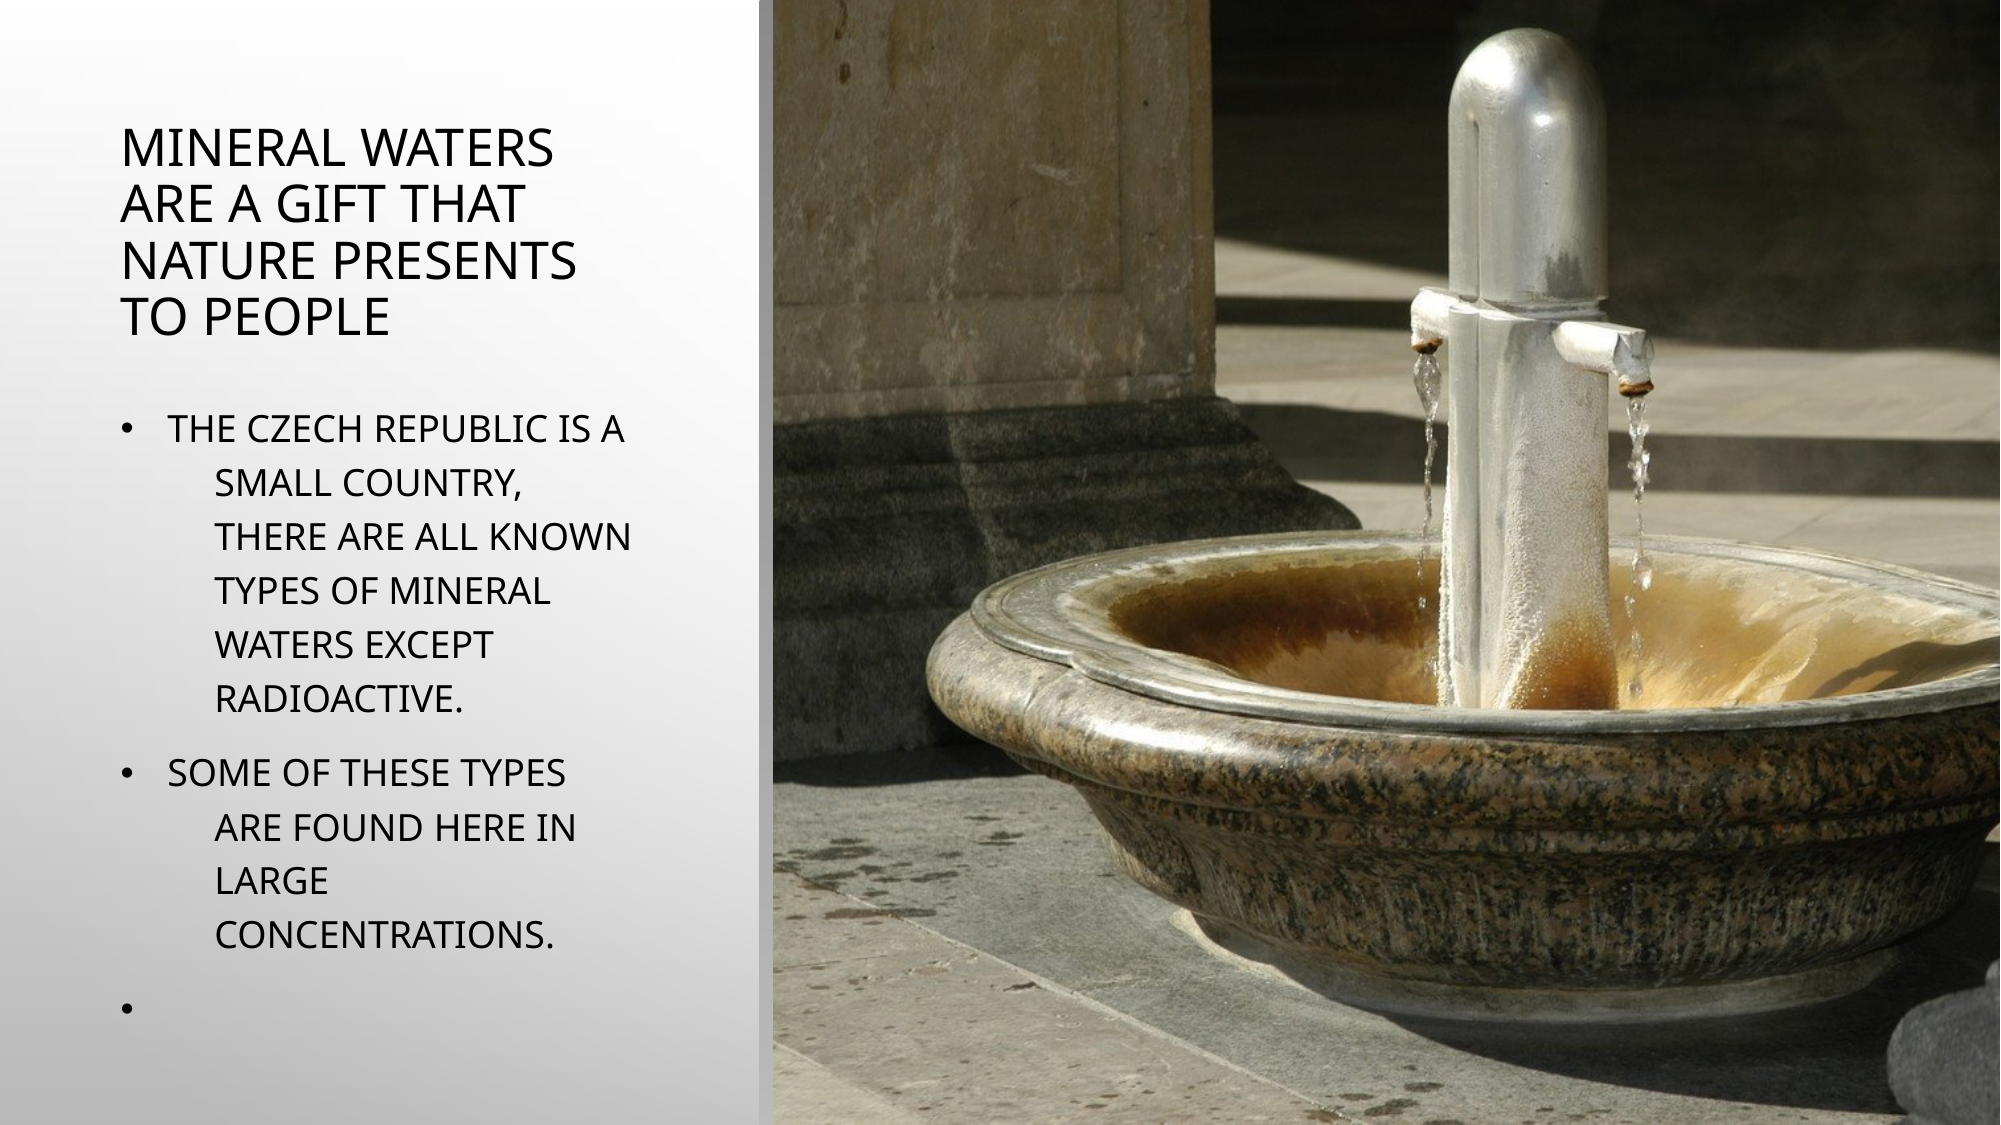

# Mineral waters are a gift that nature presents to people
The Czech Republic is a small country, there are all known types of mineral waters except radioactive.
Some of these types are found here in large concentrations.